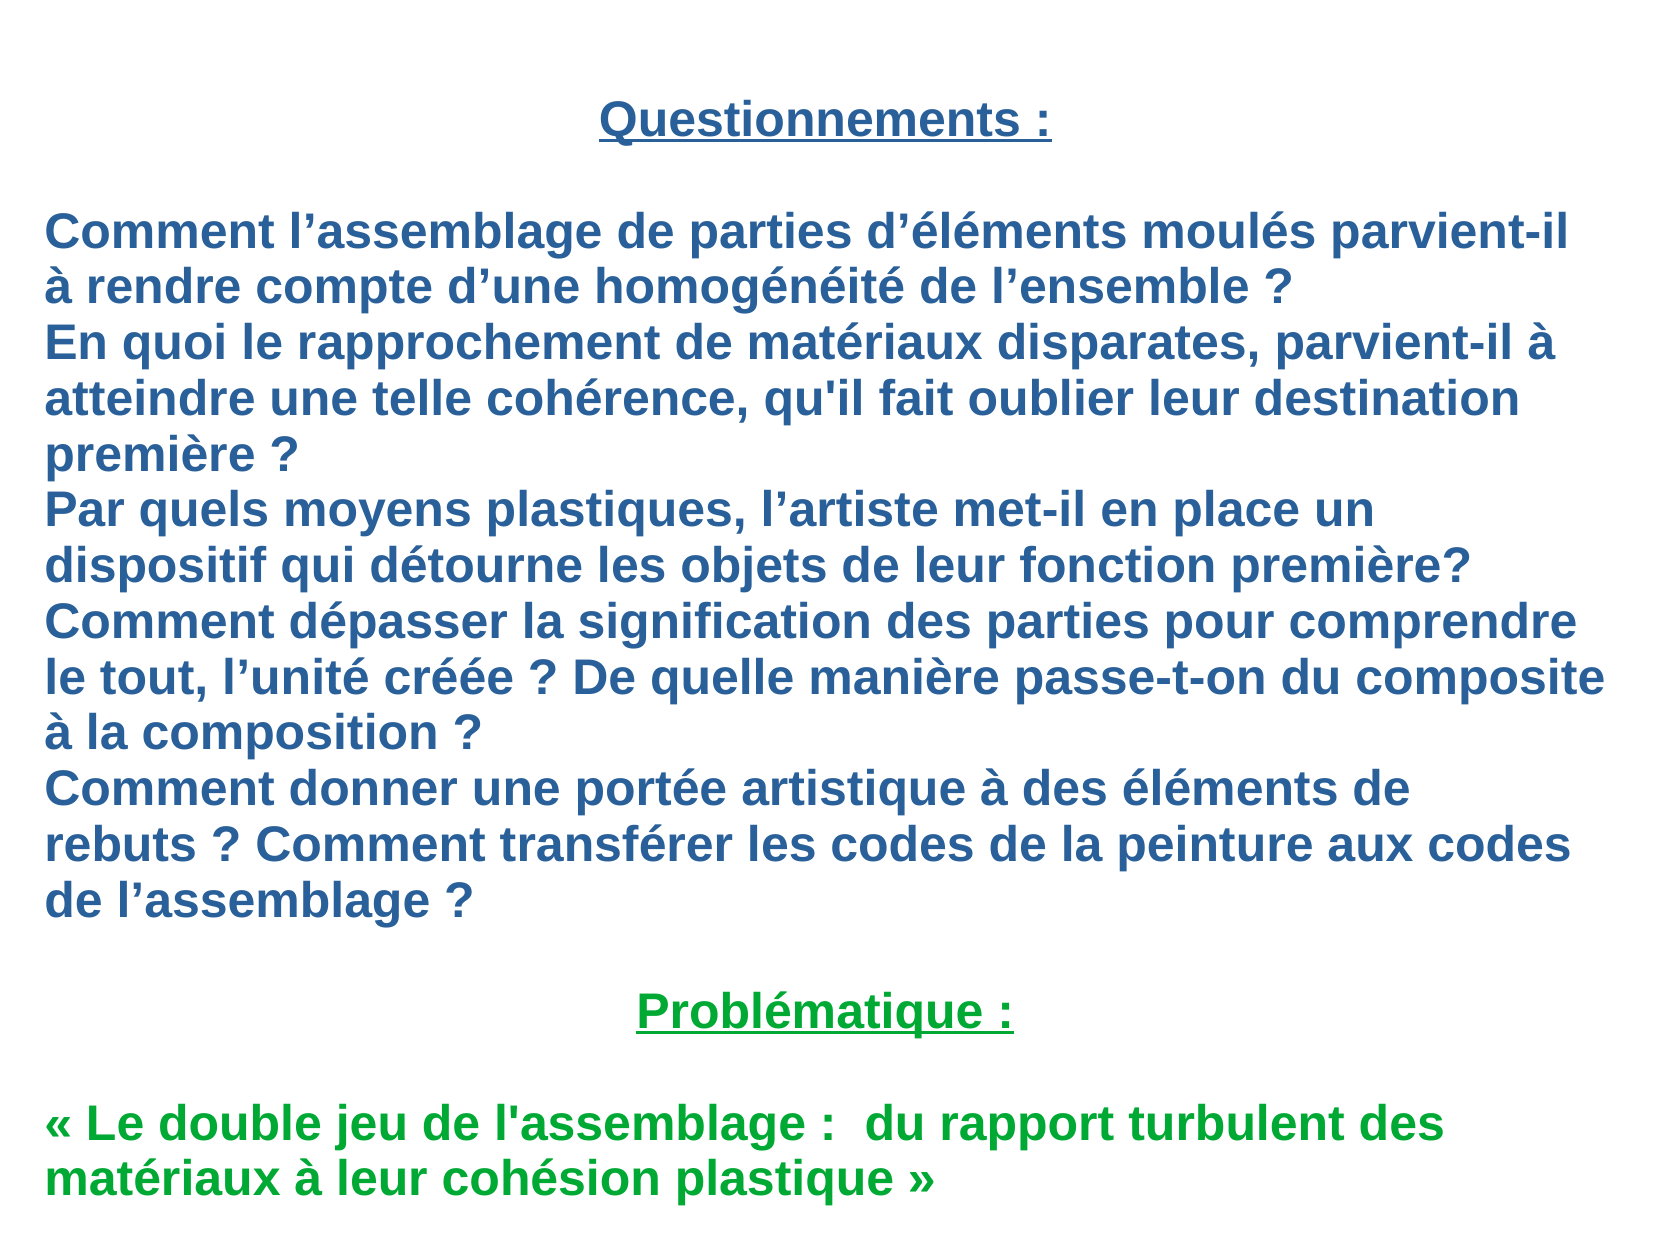

Questionnements :
Comment l’assemblage de parties d’éléments moulés parvient-il à rendre compte d’une homogénéité de l’ensemble ?
En quoi le rapprochement de matériaux disparates, parvient-il à atteindre une telle cohérence, qu'il fait oublier leur destination première ?
Par quels moyens plastiques, l’artiste met-il en place un dispositif qui détourne les objets de leur fonction première?
Comment dépasser la signification des parties pour comprendre le tout, l’unité créée ? De quelle manière passe-t-on du composite à la composition ?
Comment donner une portée artistique à des éléments de rebuts ? Comment transférer les codes de la peinture aux codes de l’assemblage ?
Problématique :
« Le double jeu de l'assemblage : du rapport turbulent des matériaux à leur cohésion plastique »